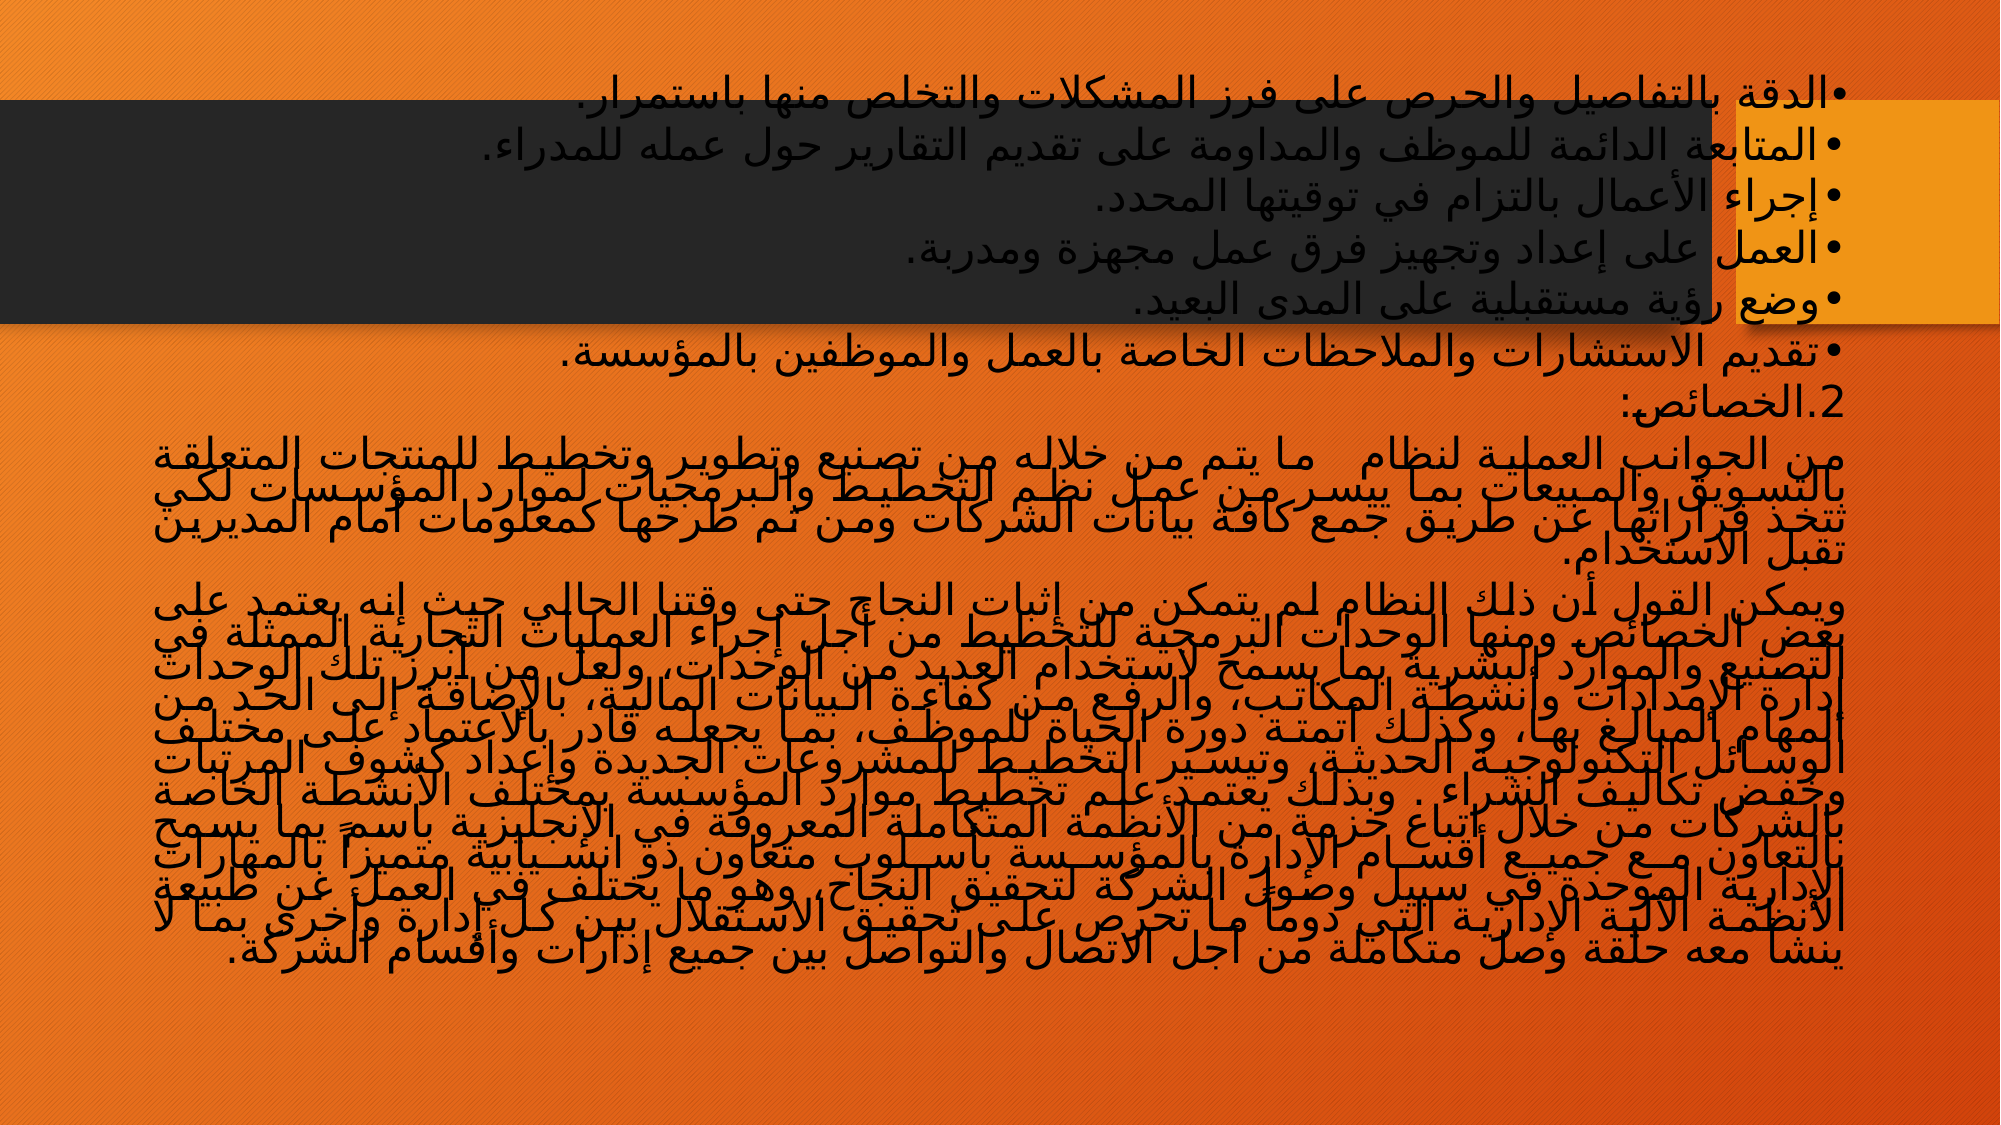

# •	الدقة بالتفاصيل والحرص على فرز المشكلات والتخلص منها باستمرار.
•	المتابعة الدائمة للموظف والمداومة على تقديم التقارير حول عمله للمدراء.
•	إجراء الأعمال بالتزام في توقيتها المحدد.
•	العمل على إعداد وتجهيز فرق عمل مجهزة ومدربة.
•	وضع رؤية مستقبلية على المدى البعيد.
•	تقديم الاستشارات والملاحظات الخاصة بالعمل والموظفين بالمؤسسة.
2.الخصائص:
من الجوانب العملية لنظام ما يتم من خلاله من تصنيع وتطوير وتخطيط للمنتجات المتعلقة بالتسويق والمبيعات بما ييسر من عمل نظم التخطيط والبرمجيات لموارد المؤسسات لكي تتخذ قراراتها عن طريق جمع كافة بيانات الشركات ومن ثم طرحها كمعلومات أمام المديرين تقبل الاستخدام.
ويمكن القول أن ذلك النظام لم يتمكن من إثبات النجاح حتى وقتنا الحالي حيث إنه يعتمد على بعض الخصائص ومنها الوحدات البرمجية للتخطيط من أجل إجراء العمليات التجارية الممثلة في التصنيع والموارد البشرية بما يسمح لاستخدام العديد من الوحدات، ولعل من أبرز تلك الوحدات إدارة الإمدادات وأنشطة المكاتب، والرفع من كفاءة البيانات المالية، بالإضافة إلى الحد من المهام المبالغ بها، وكذلك أتمتة دورة الحياة للموظف، بما يجعله قادر بالاعتماد على مختلف الوسائل التكنولوجية الحديثة، وتيسير التخطيط للمشروعات الجديدة وإعداد كشوف المرتبات وخفض تكاليف الشراء . وبذلك يعتمد علم تخطيط موارد المؤسسة بمختلف الأنشطة الخاصة بالشركات من خلال اتباع حزمة من الأنظمة المتكاملة المعروفة في الإنجليزية باسم يما يسمح بالتعاون مع جميع أقسام الإدارة بالمؤسسة بأسلوب متعاون ذو انسيابية متميزاً بالمهارات الإدارية الموحدة في سبيل وصول الشركة لتحقيق النجاح، وهو ما يختلف في العمل عن طبيعة الأنظمة الآلية الإدارية التي دوماً ما تحرص على تحقيق الاستقلال بين كل إدارة وأخرى بما لا ينشأ معه حلقة وصل متكاملة من أجل الاتصال والتواصل بين جميع إدارات وأقسام الشركة.